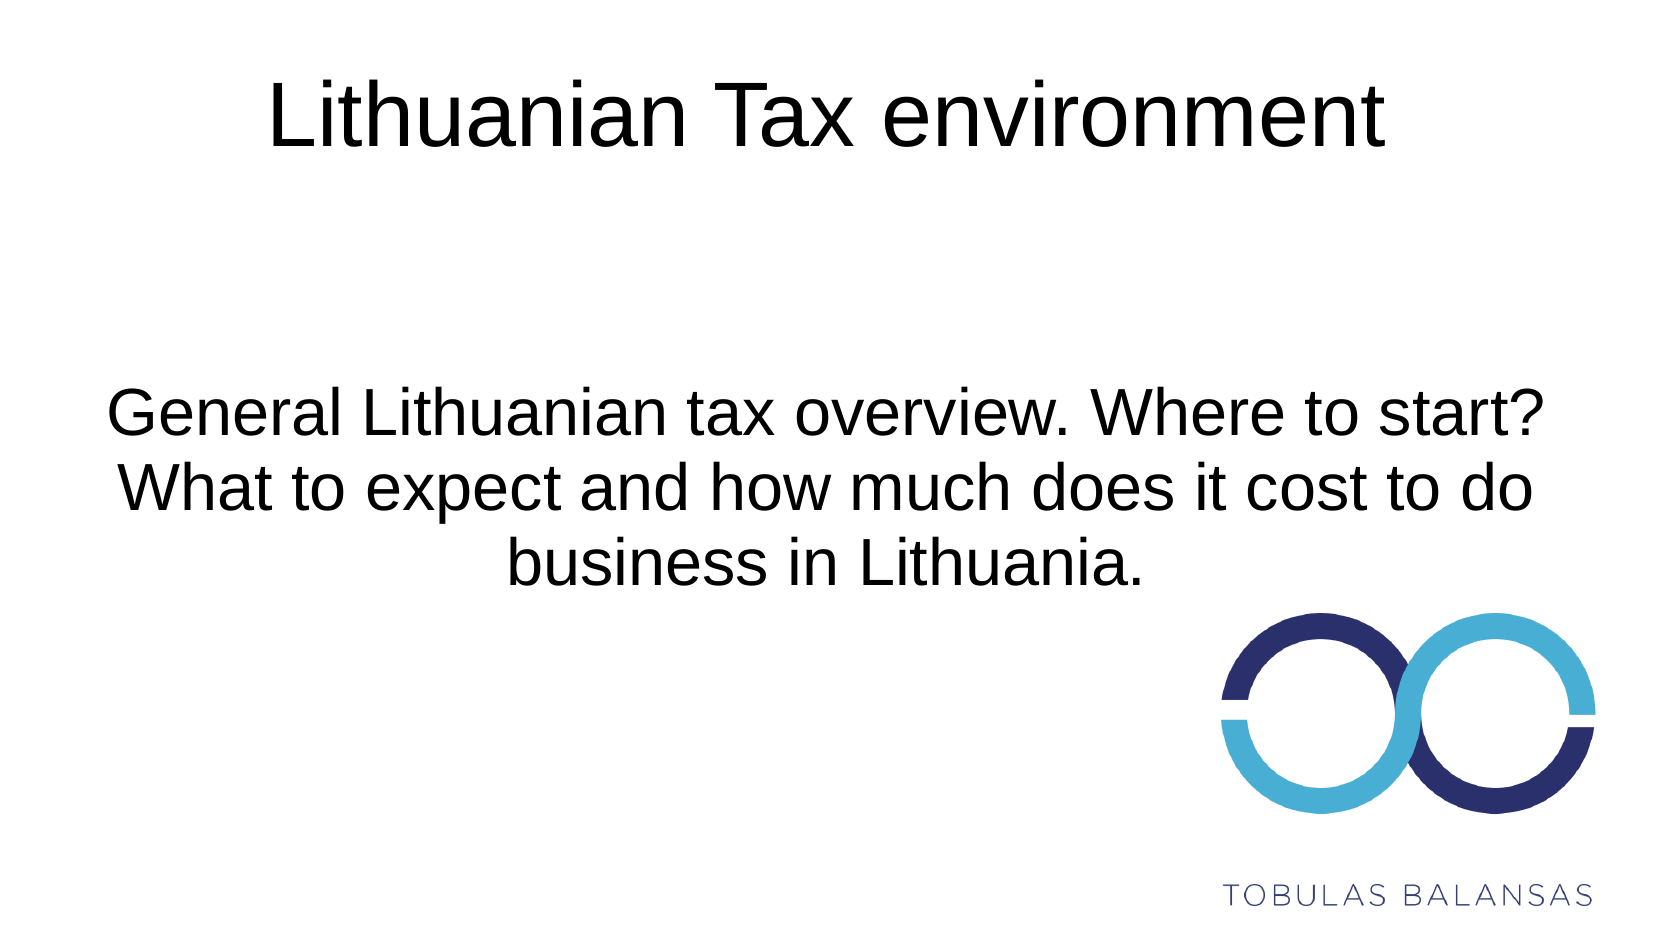

# Lithuanian Tax environment
General Lithuanian tax overview. Where to start? What to expect and how much does it cost to do business in Lithuania.